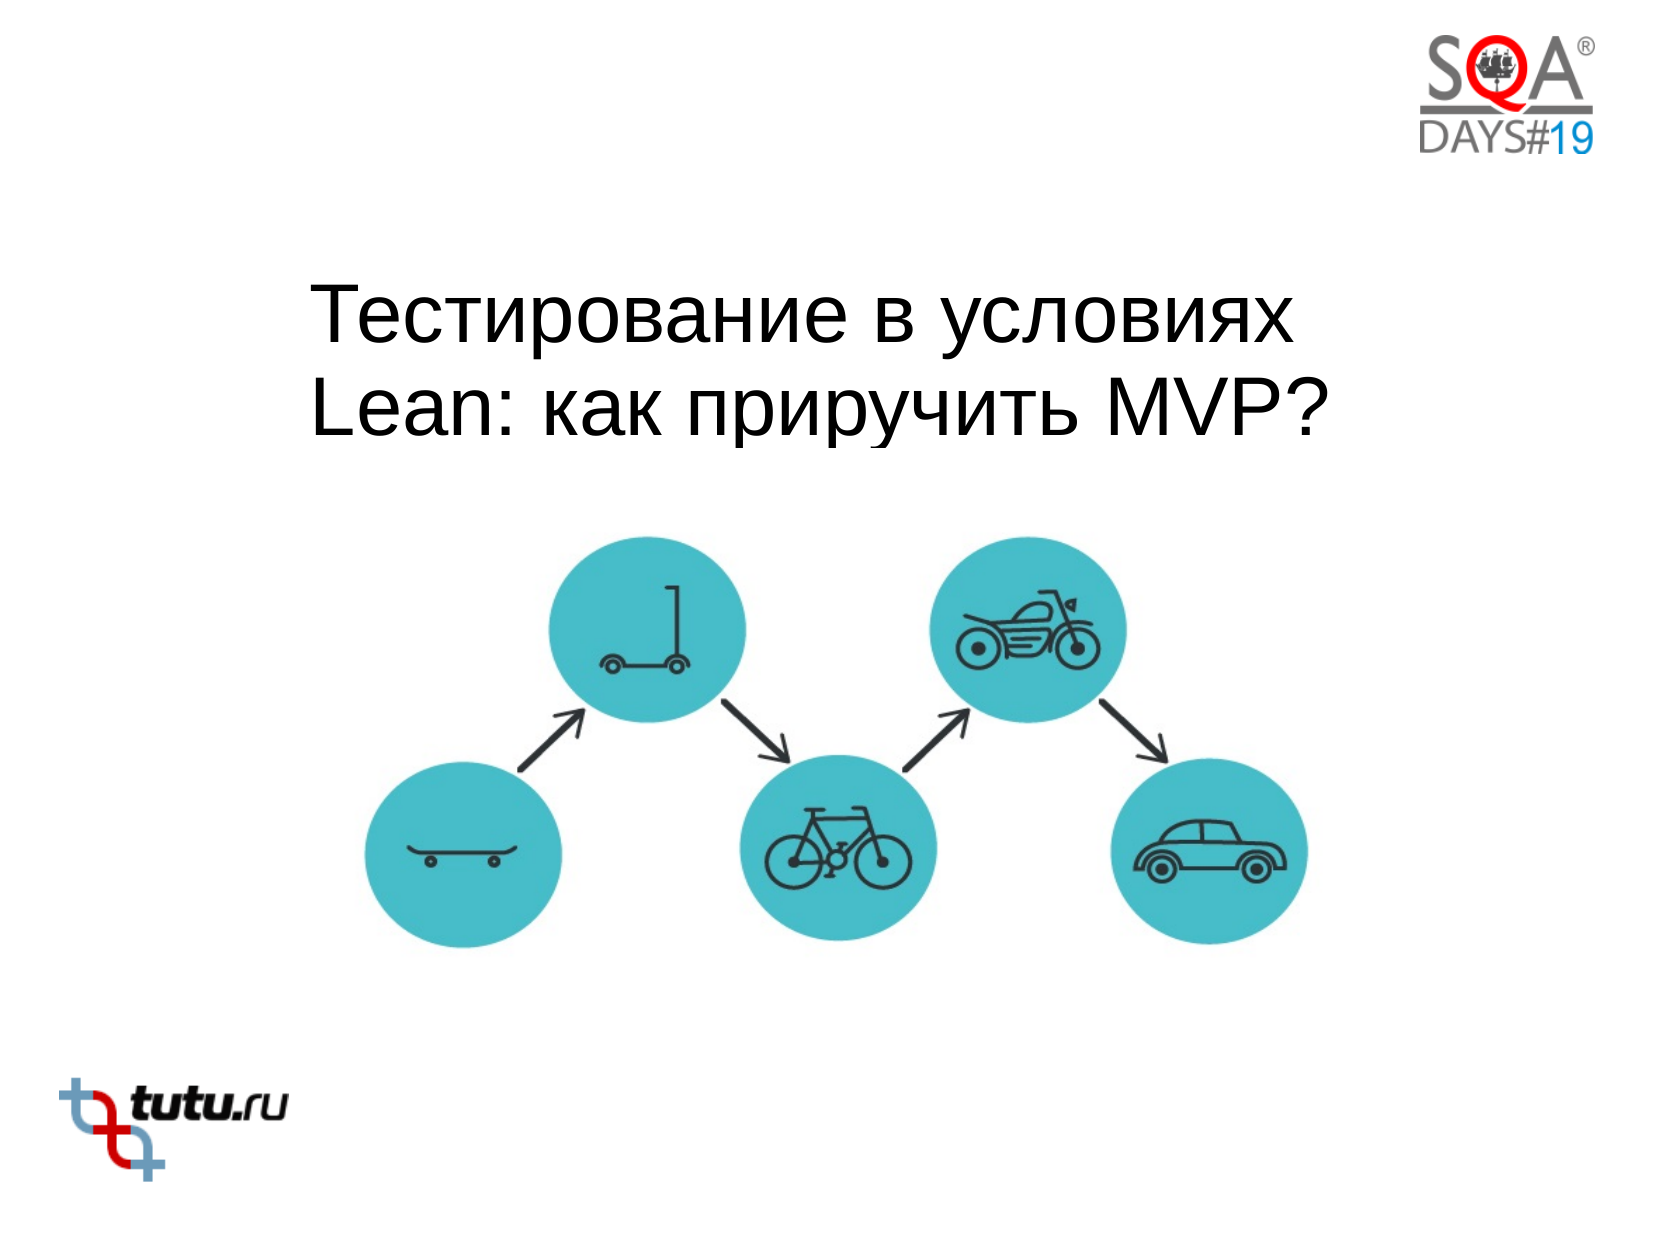

Тестирование в условиях Lean: как приручить MVP?